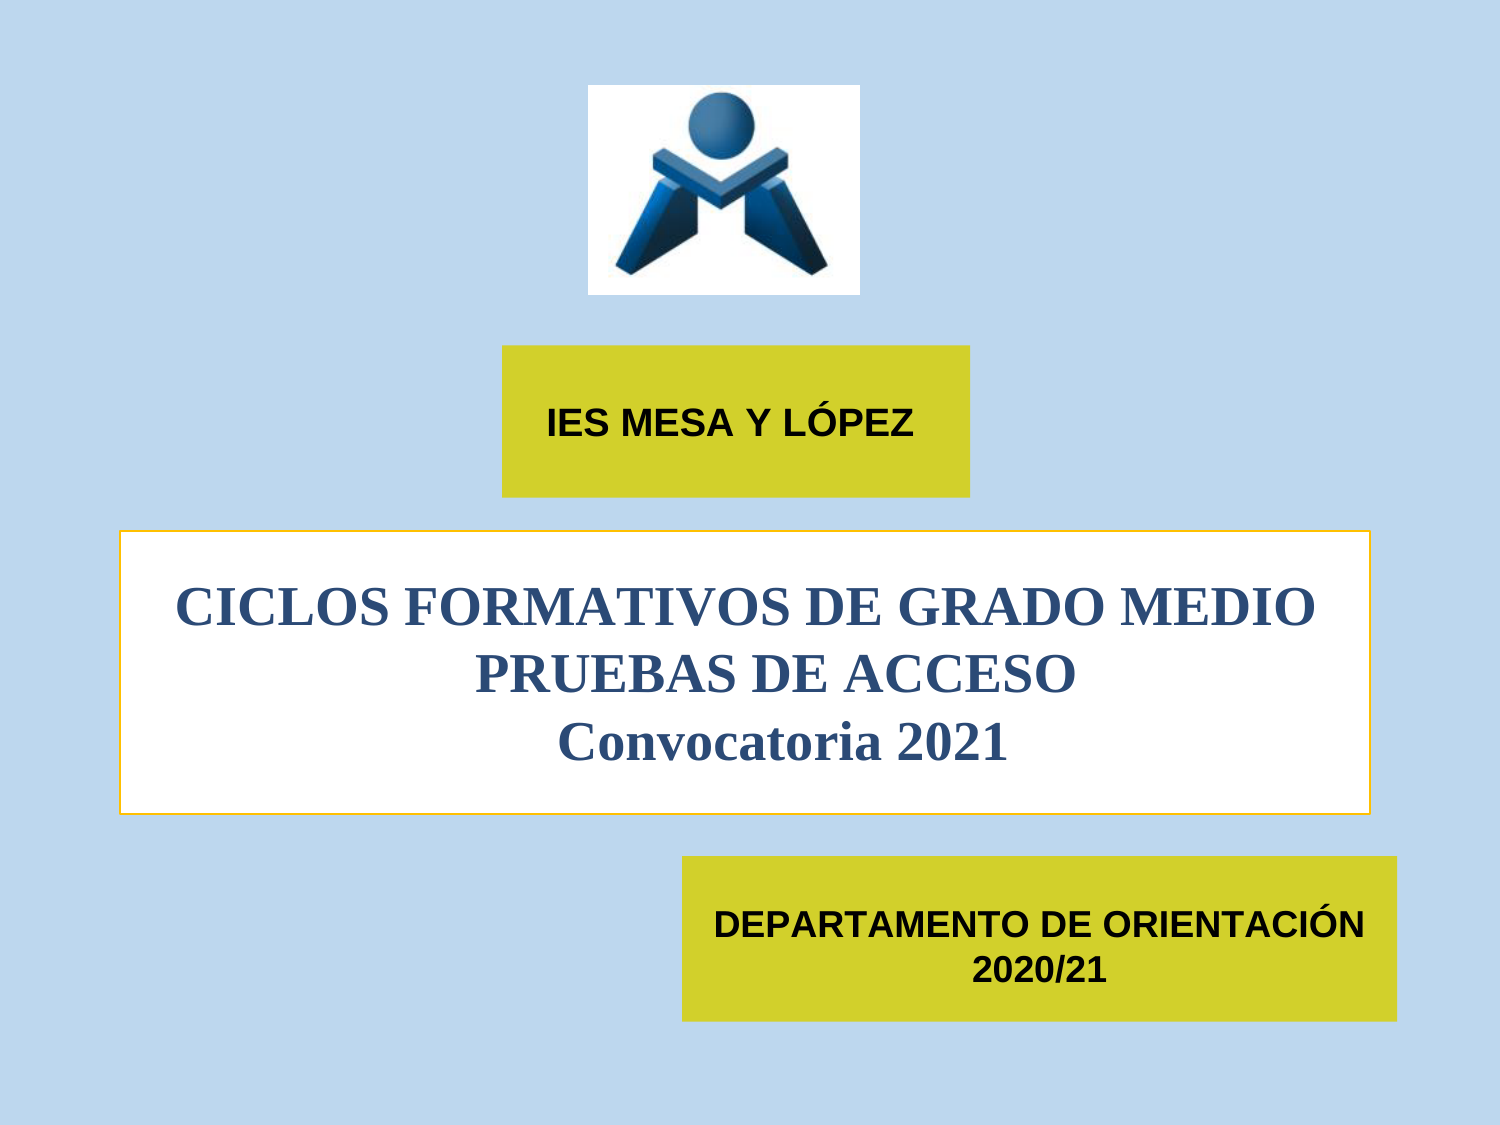

IES MESA Y LÓPEZ
CICLOS FORMATIVOS DE GRADO MEDIO
PRUEBAS DE ACCESO
Convocatoria 2021
DEPARTAMENTO DE ORIENTACIÓN
2020/21